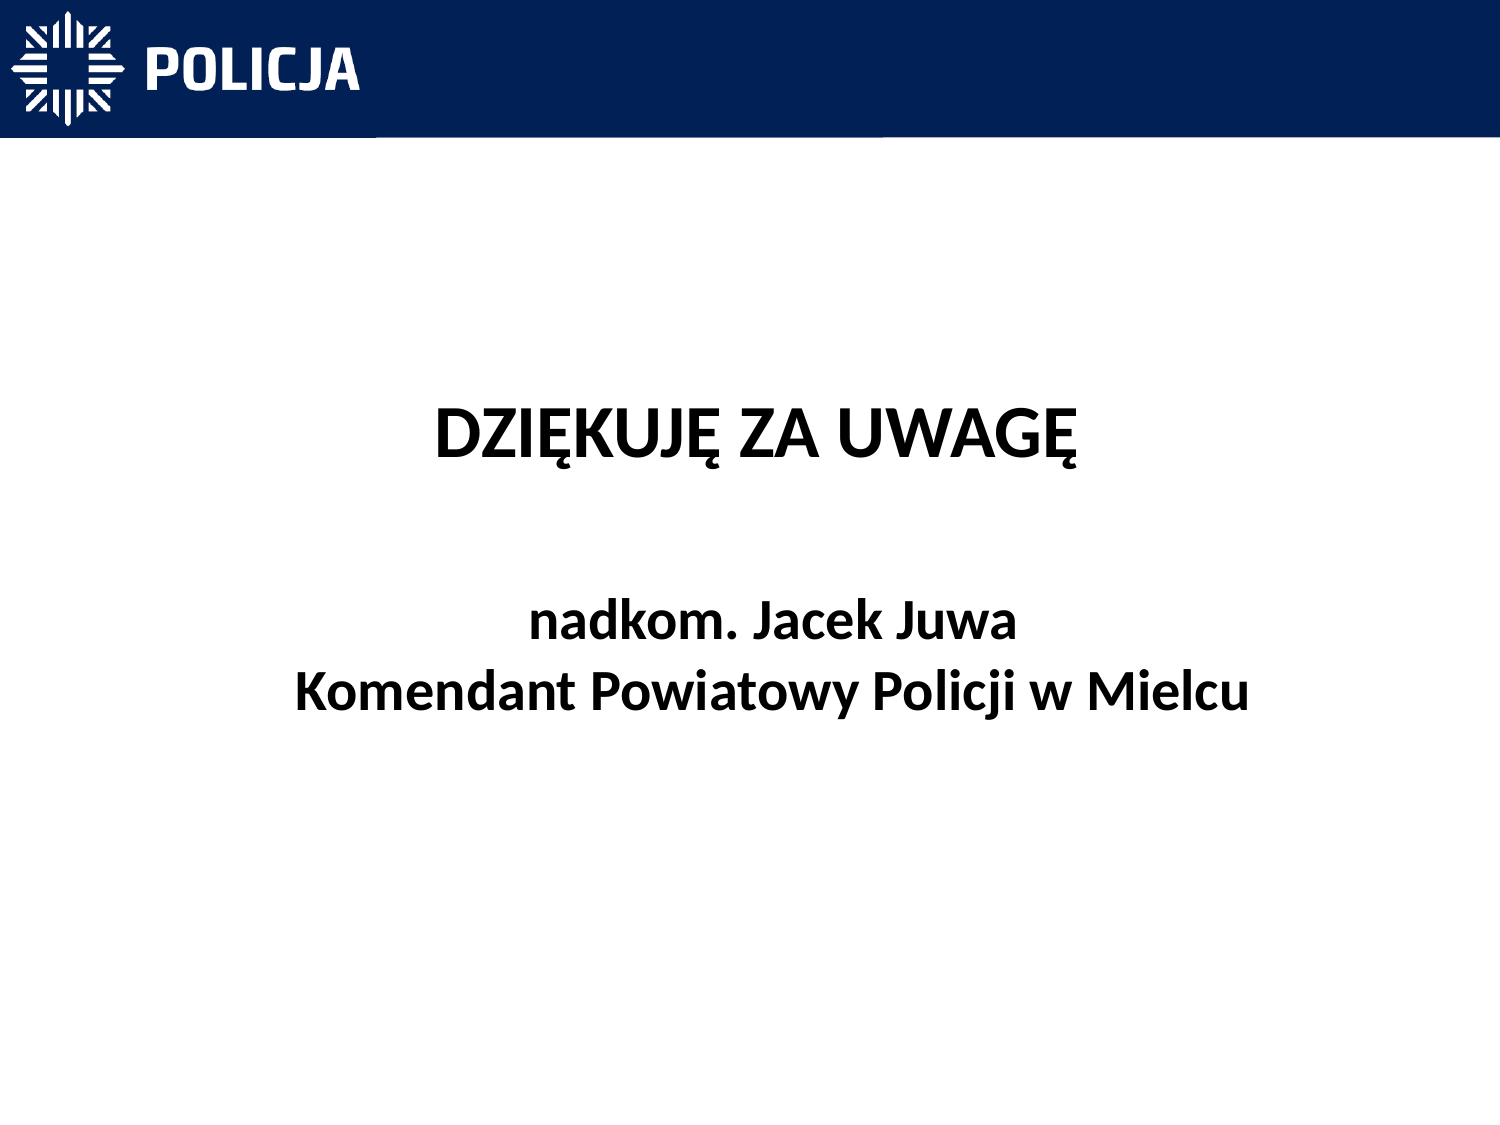

DZIĘKUJĘ ZA UWAGĘ
nadkom. Jacek Juwa
Komendant Powiatowy Policji w Mielcu